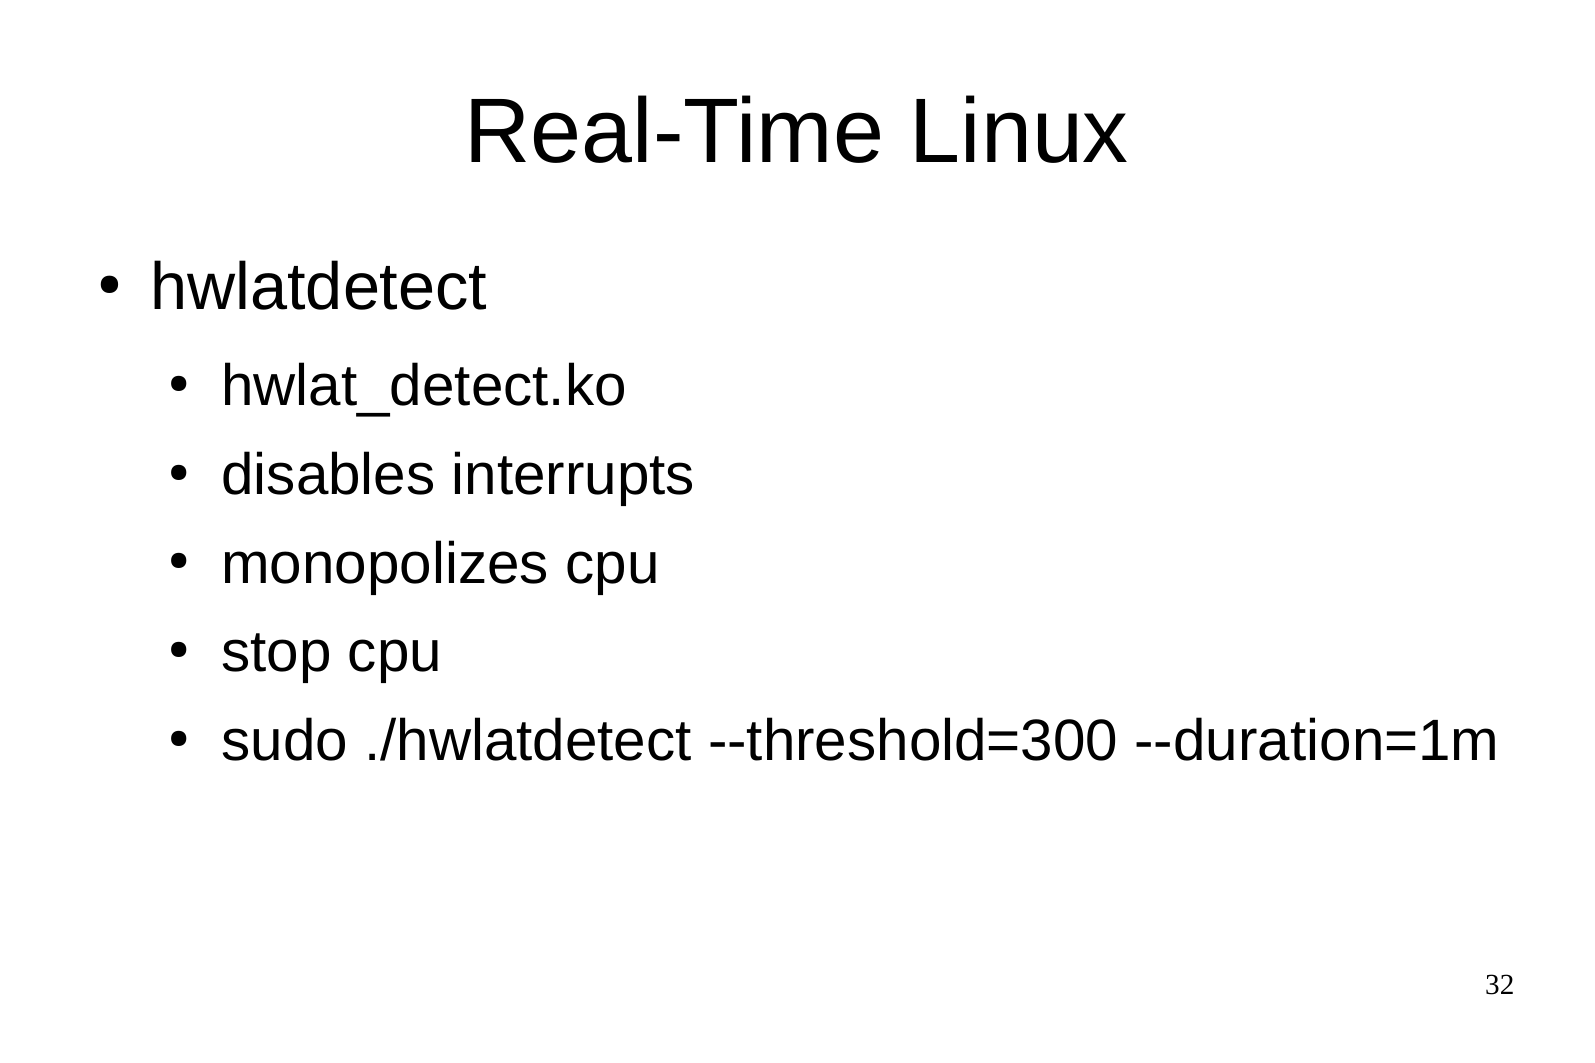

# Real-Time Linux
hwlatdetect
hwlat_detect.ko
disables interrupts
monopolizes cpu
stop cpu
sudo ./hwlatdetect --threshold=300 --duration=1m
32